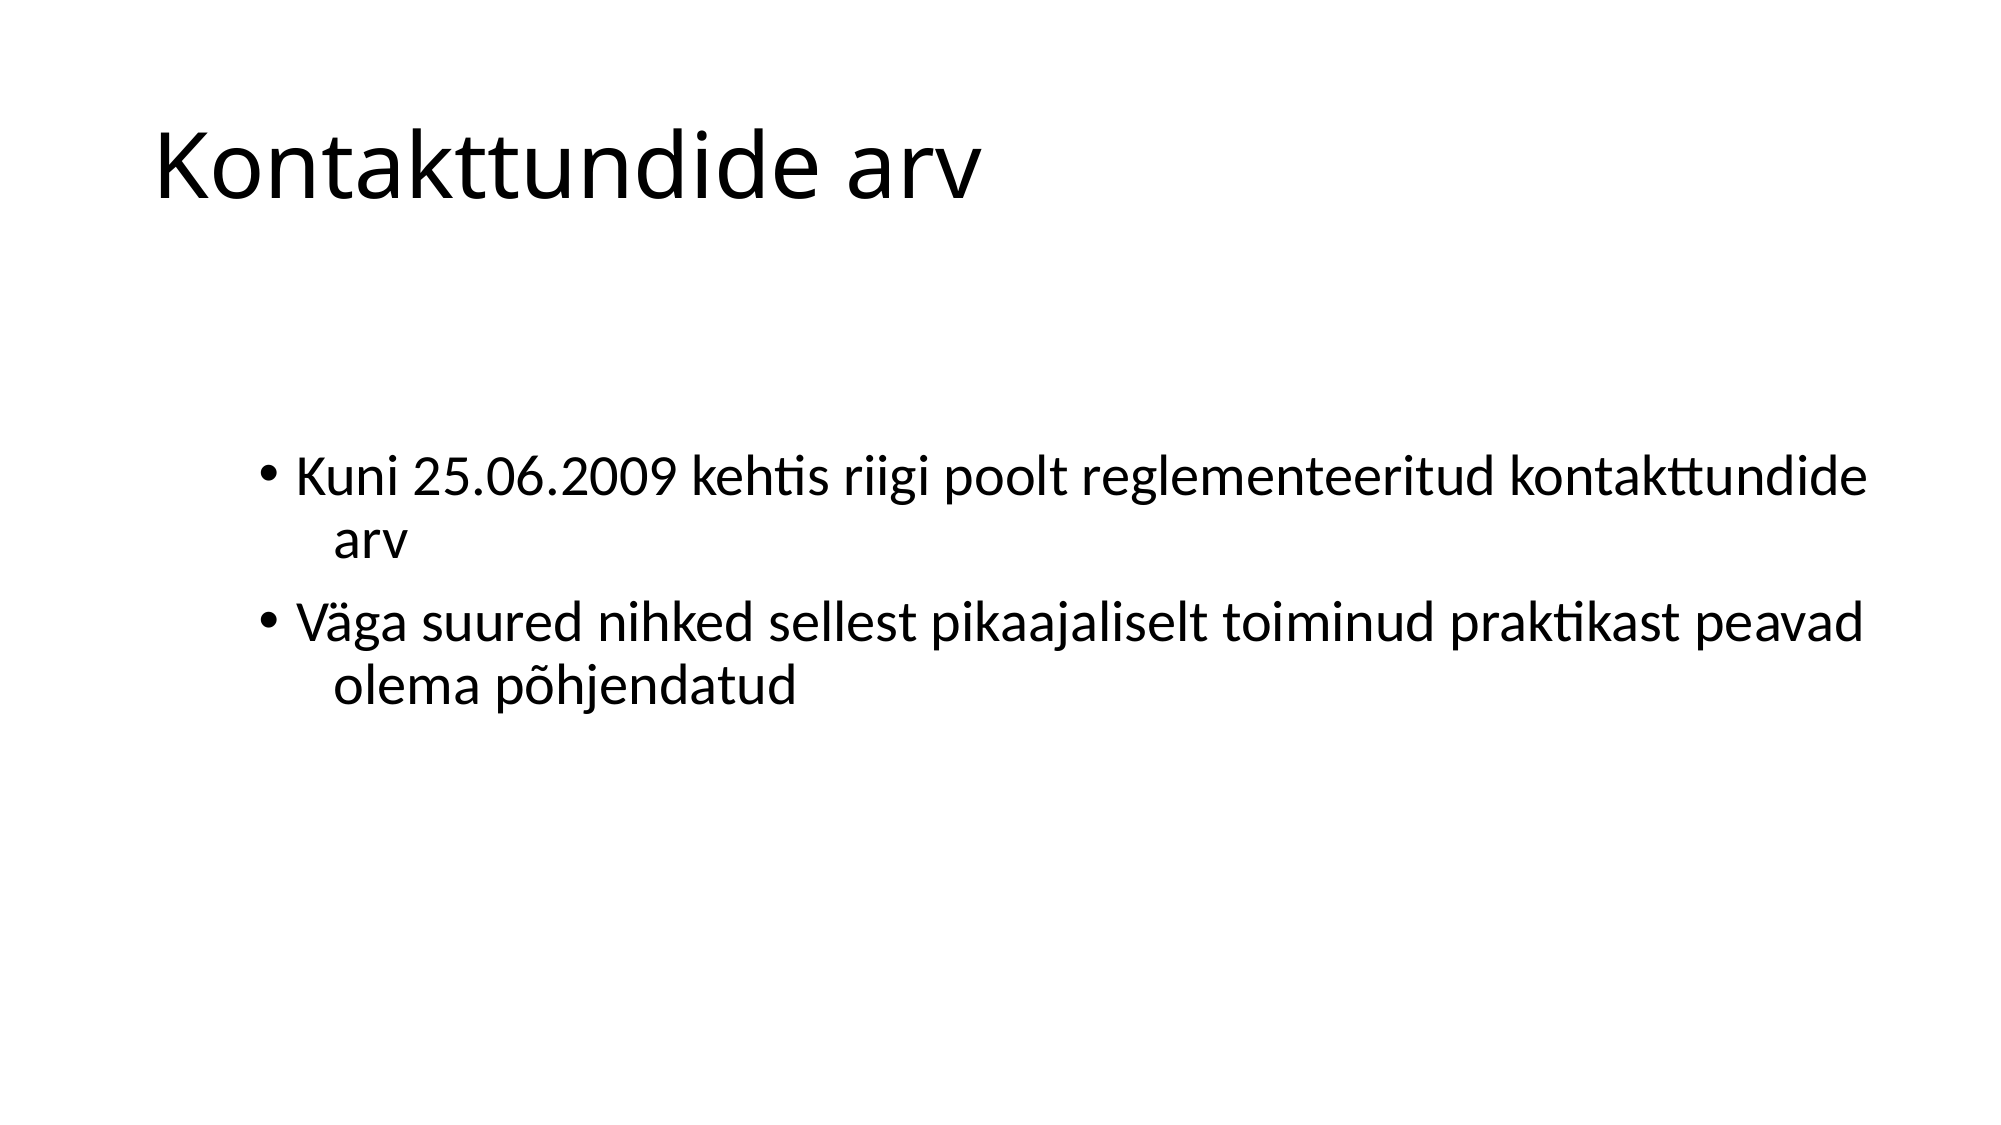

# Kontakttundide arv
Kuni 25.06.2009 kehtis riigi poolt reglementeeritud kontakttundide arv
Väga suured nihked sellest pikaajaliselt toiminud praktikast peavad olema põhjendatud